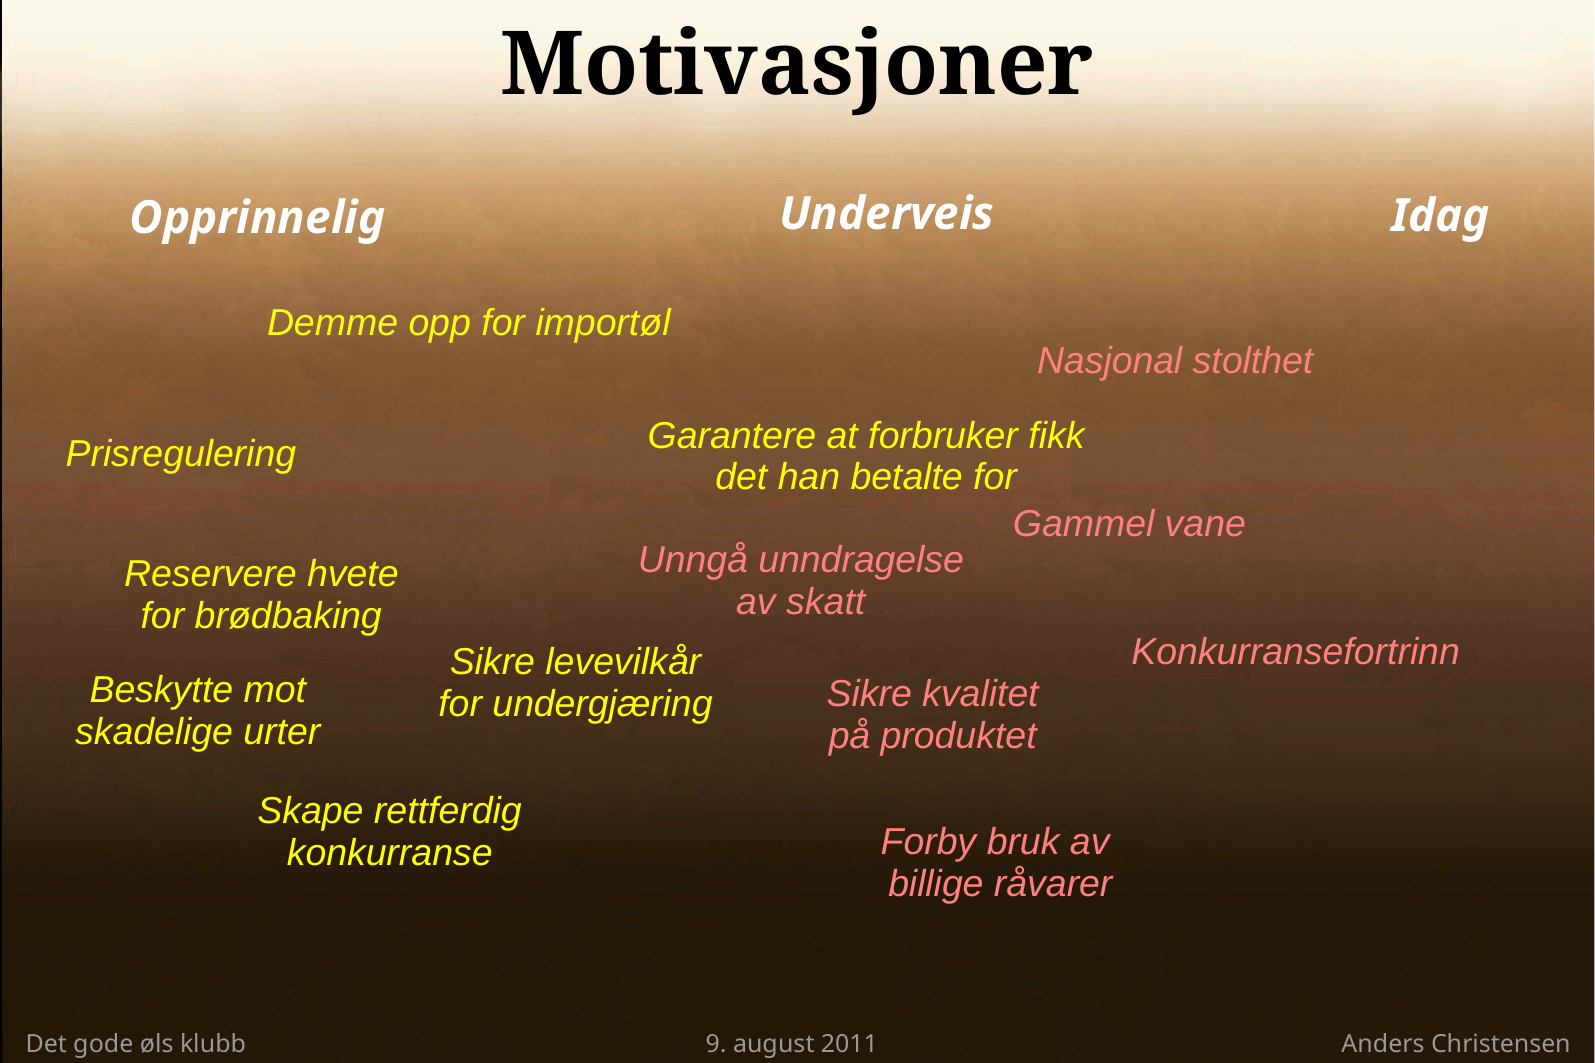

# Motivasjoner
Underveis
Idag
Opprinnelig
Demme opp for importøl
Nasjonal stolthet
Garantere at forbruker fikk
det han betalte for
Prisregulering
Gammel vane
Unngå unndragelse av skatt
Reservere hvete
for brødbaking
Konkurransefortrinn
Sikre levevilkår for undergjæring
Beskytte mot
skadelige urter
Sikre kvalitet
på produktet
Skape rettferdig
konkurranse
Forby bruk av
billige råvarer